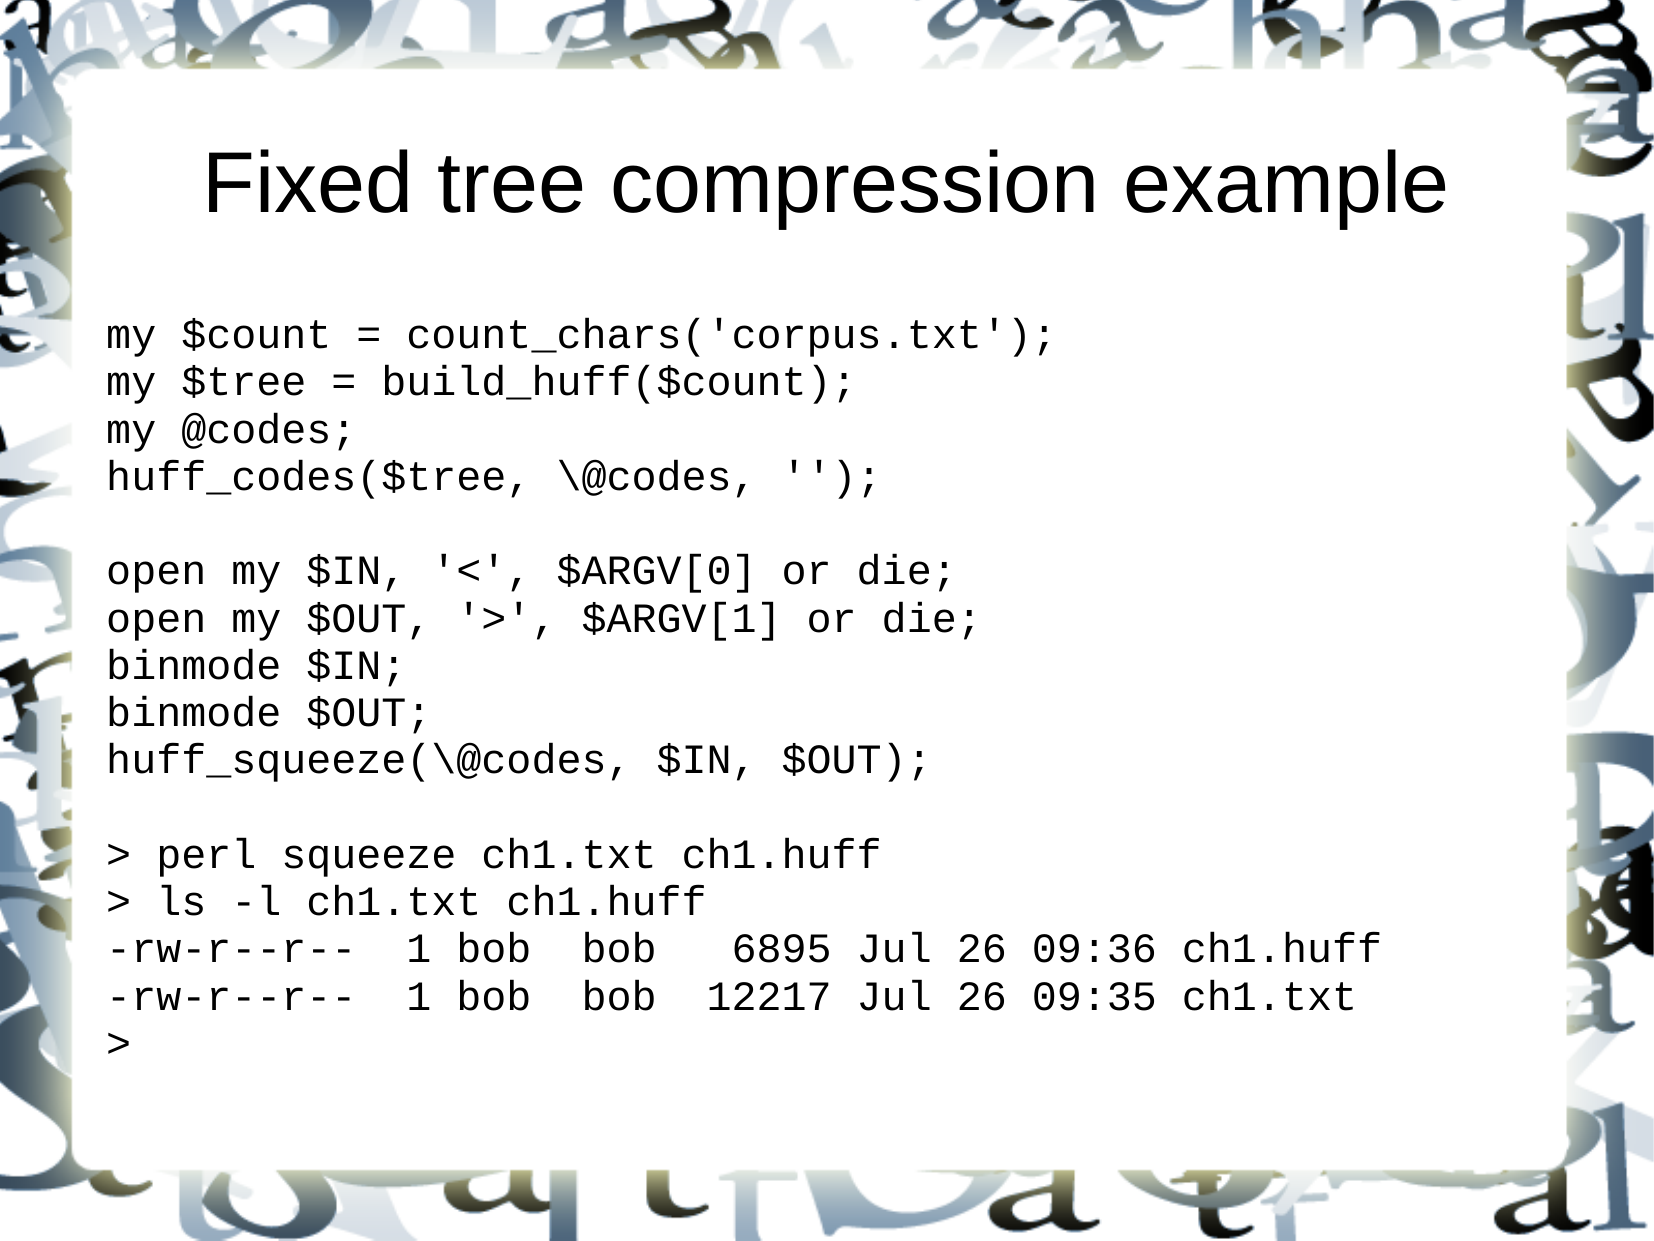

# Fixed tree compression example
my $count = count_chars('corpus.txt');
my $tree = build_huff($count);
my @codes;
huff_codes($tree, \@codes, '');
open my $IN, '<', $ARGV[0] or die;
open my $OUT, '>', $ARGV[1] or die;
binmode $IN;
binmode $OUT;
huff_squeeze(\@codes, $IN, $OUT);
> perl squeeze ch1.txt ch1.huff
> ls -l ch1.txt ch1.huff
-rw-r--r-- 1 bob bob 6895 Jul 26 09:36 ch1.huff
-rw-r--r-- 1 bob bob 12217 Jul 26 09:35 ch1.txt
>